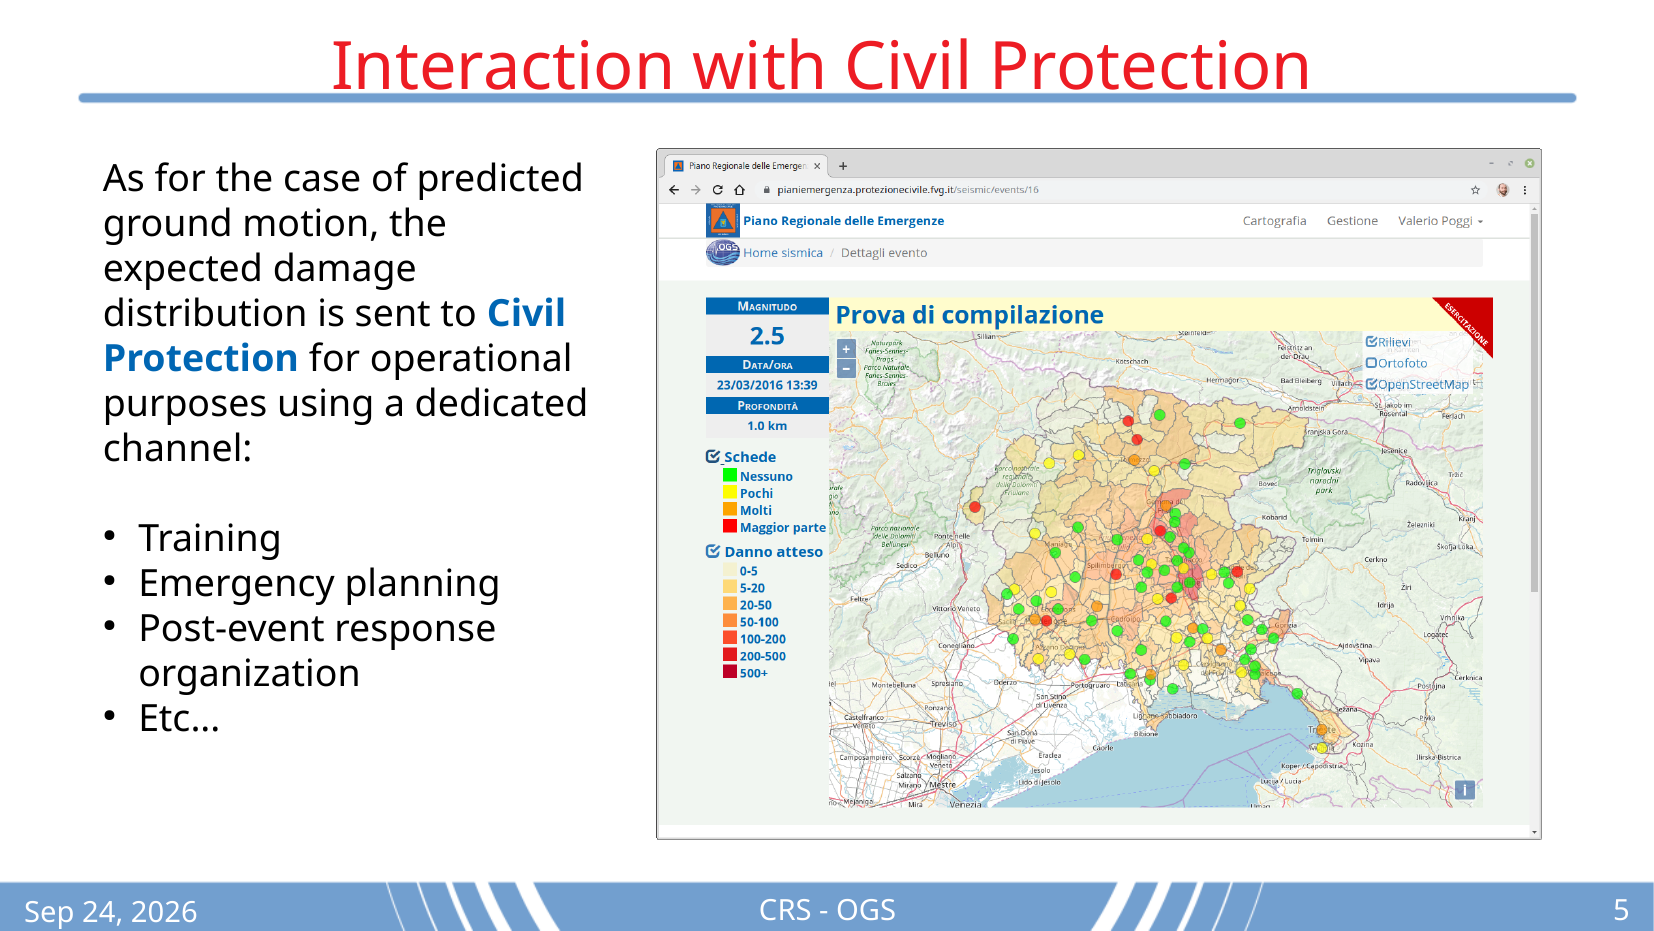

# Interaction with Civil Protection
As for the case of predicted ground motion, the expected damage distribution is sent to Civil Protection for operational purposes using a dedicated channel:
Training
Emergency planning
Post-event response organization
Etc...
CRS - OGS
5